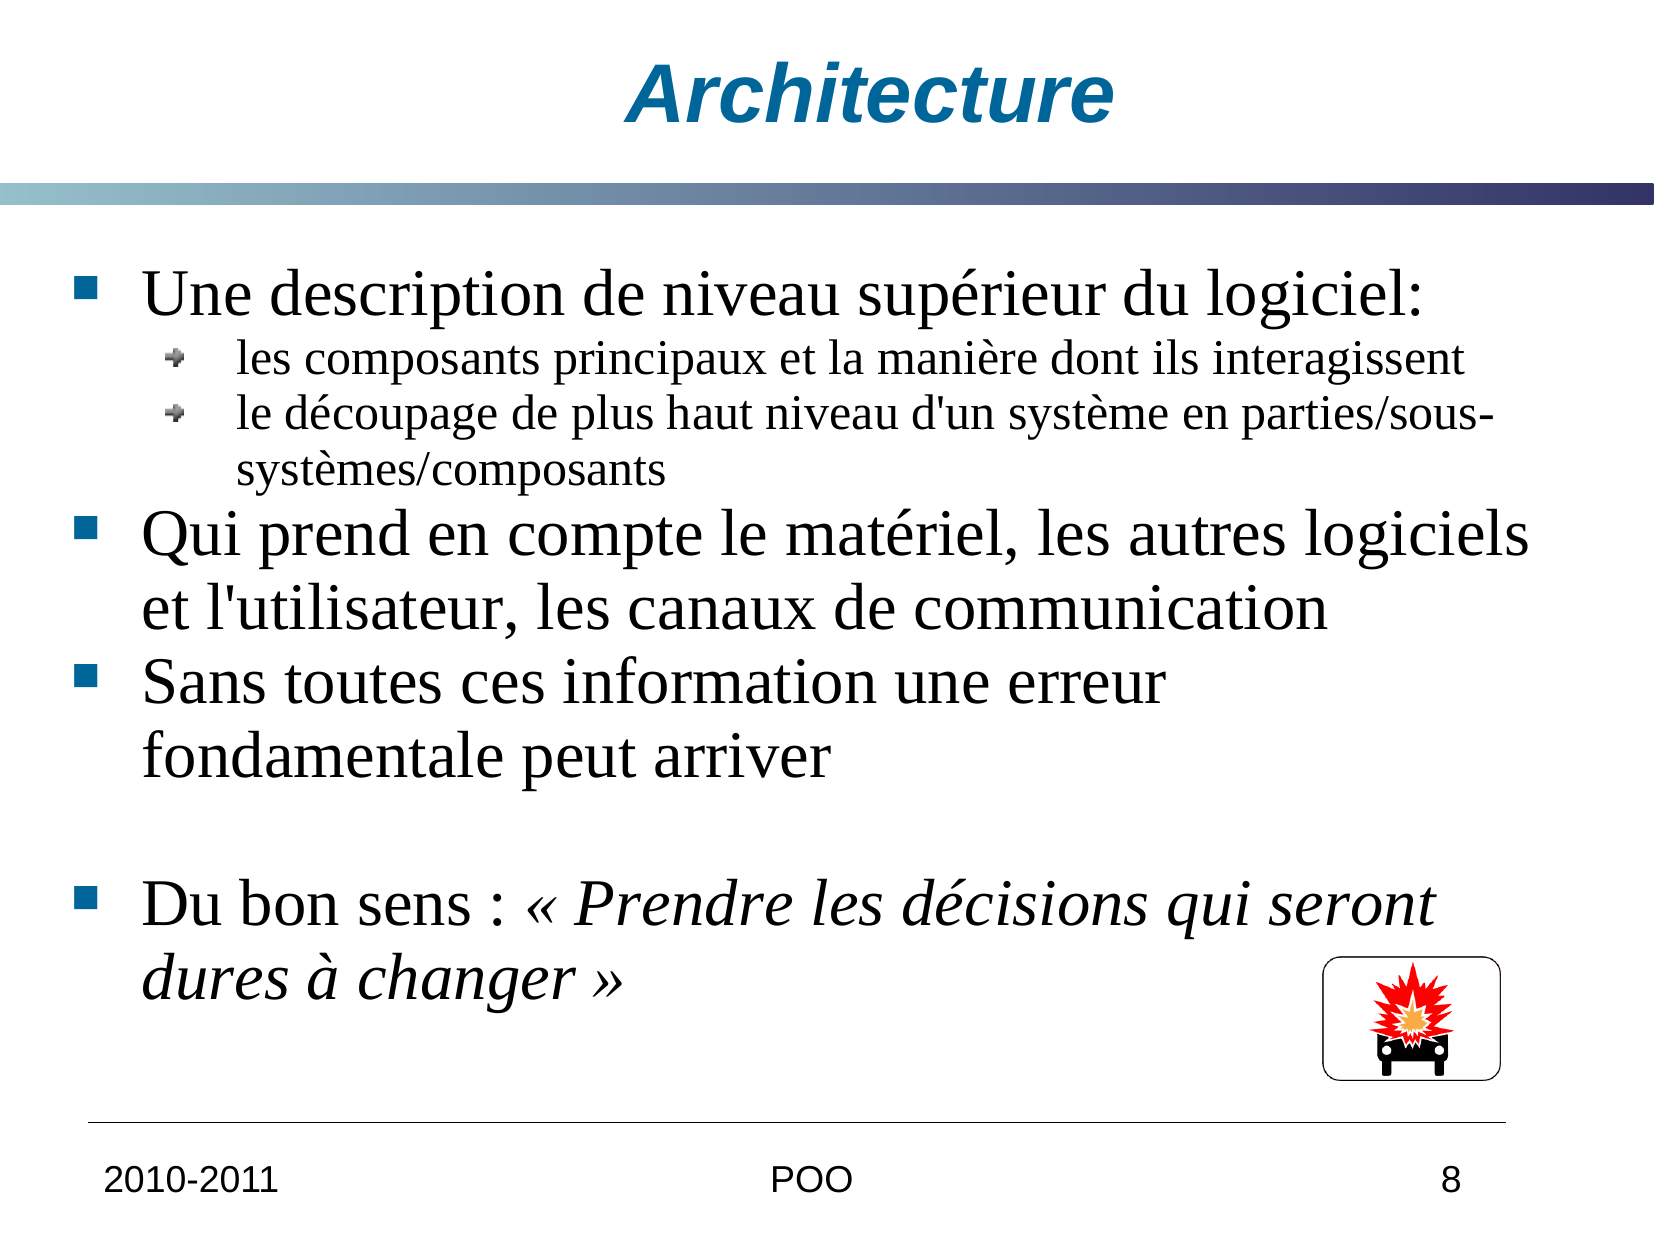

# Architecture
Une description de niveau supérieur du logiciel:
les composants principaux et la manière dont ils interagissent
le découpage de plus haut niveau d'un système en parties/sous-systèmes/composants
Qui prend en compte le matériel, les autres logiciels et l'utilisateur, les canaux de communication
Sans toutes ces information une erreur fondamentale peut arriver
Du bon sens : « Prendre les décisions qui seront dures à changer »